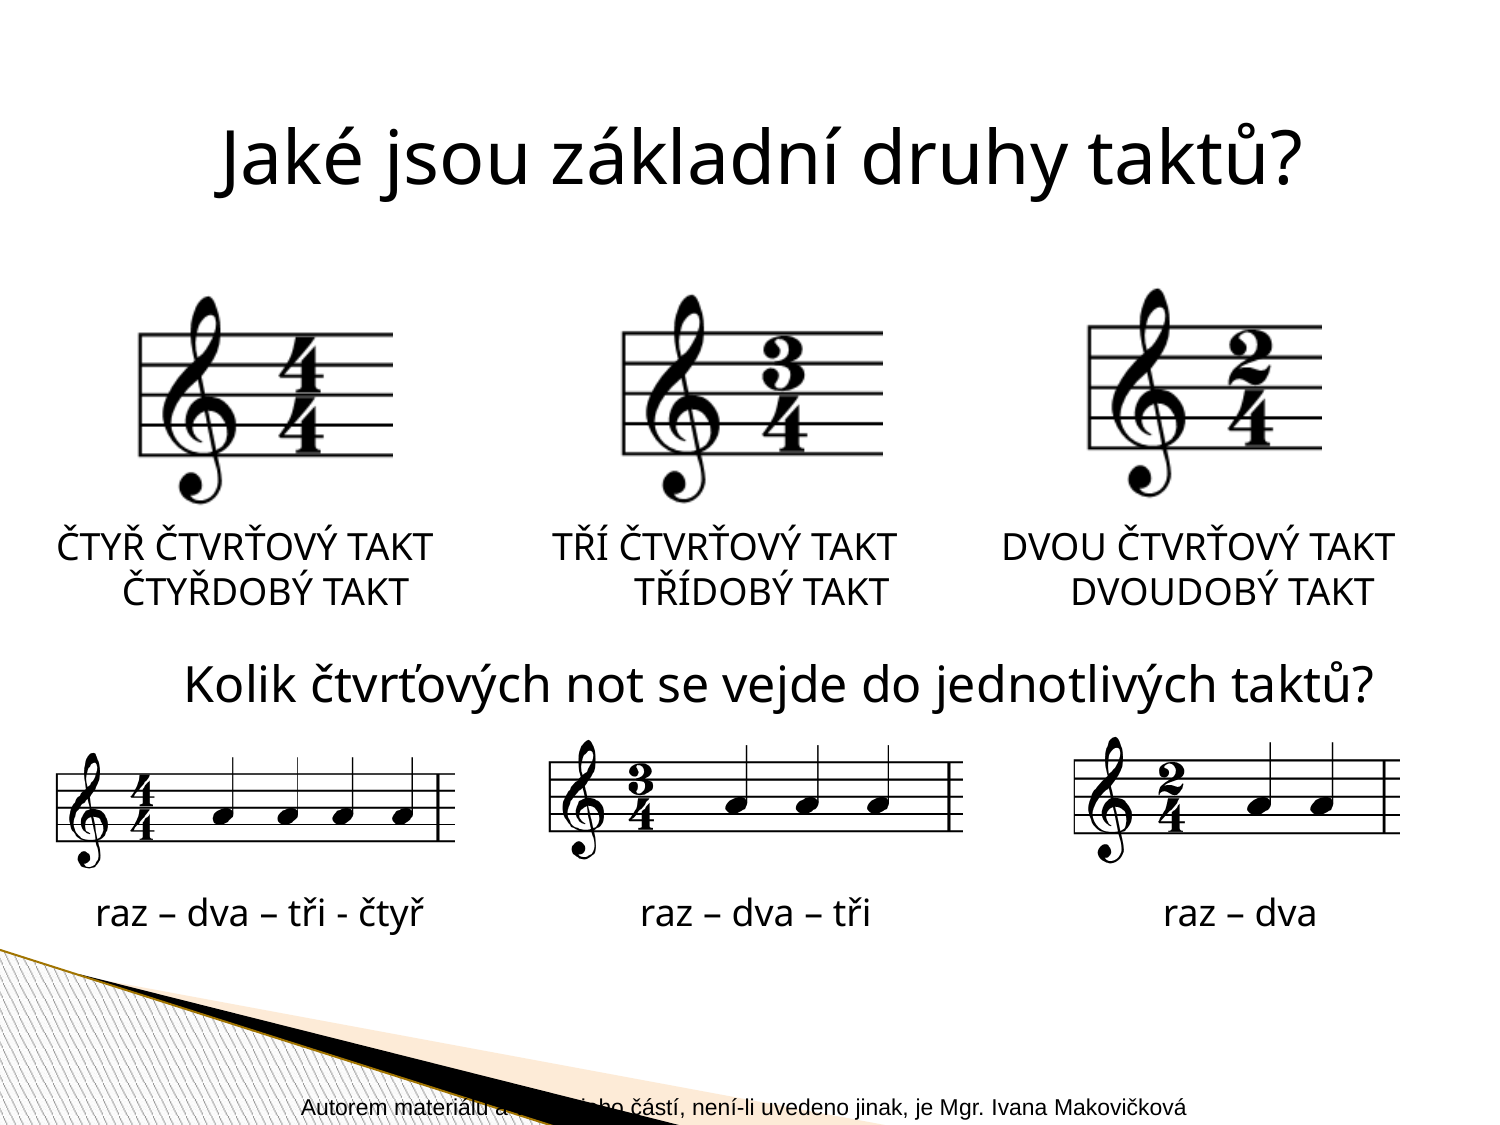

Jaké jsou základní druhy taktů?
ČTYŘ ČTVRŤOVÝ TAKT
ČTYŘDOBÝ TAKT
TŘÍ ČTVRŤOVÝ TAKT
TŘÍDOBÝ TAKT
DVOU ČTVRŤOVÝ TAKT
DVOUDOBÝ TAKT
Kolik čtvrťových not se vejde do jednotlivých taktů?
raz – dva – tři - čtyř
raz – dva – tři
raz – dva
Autorem materiálu a všech jeho částí, není-li uvedeno jinak, je Mgr. Ivana Makovičková